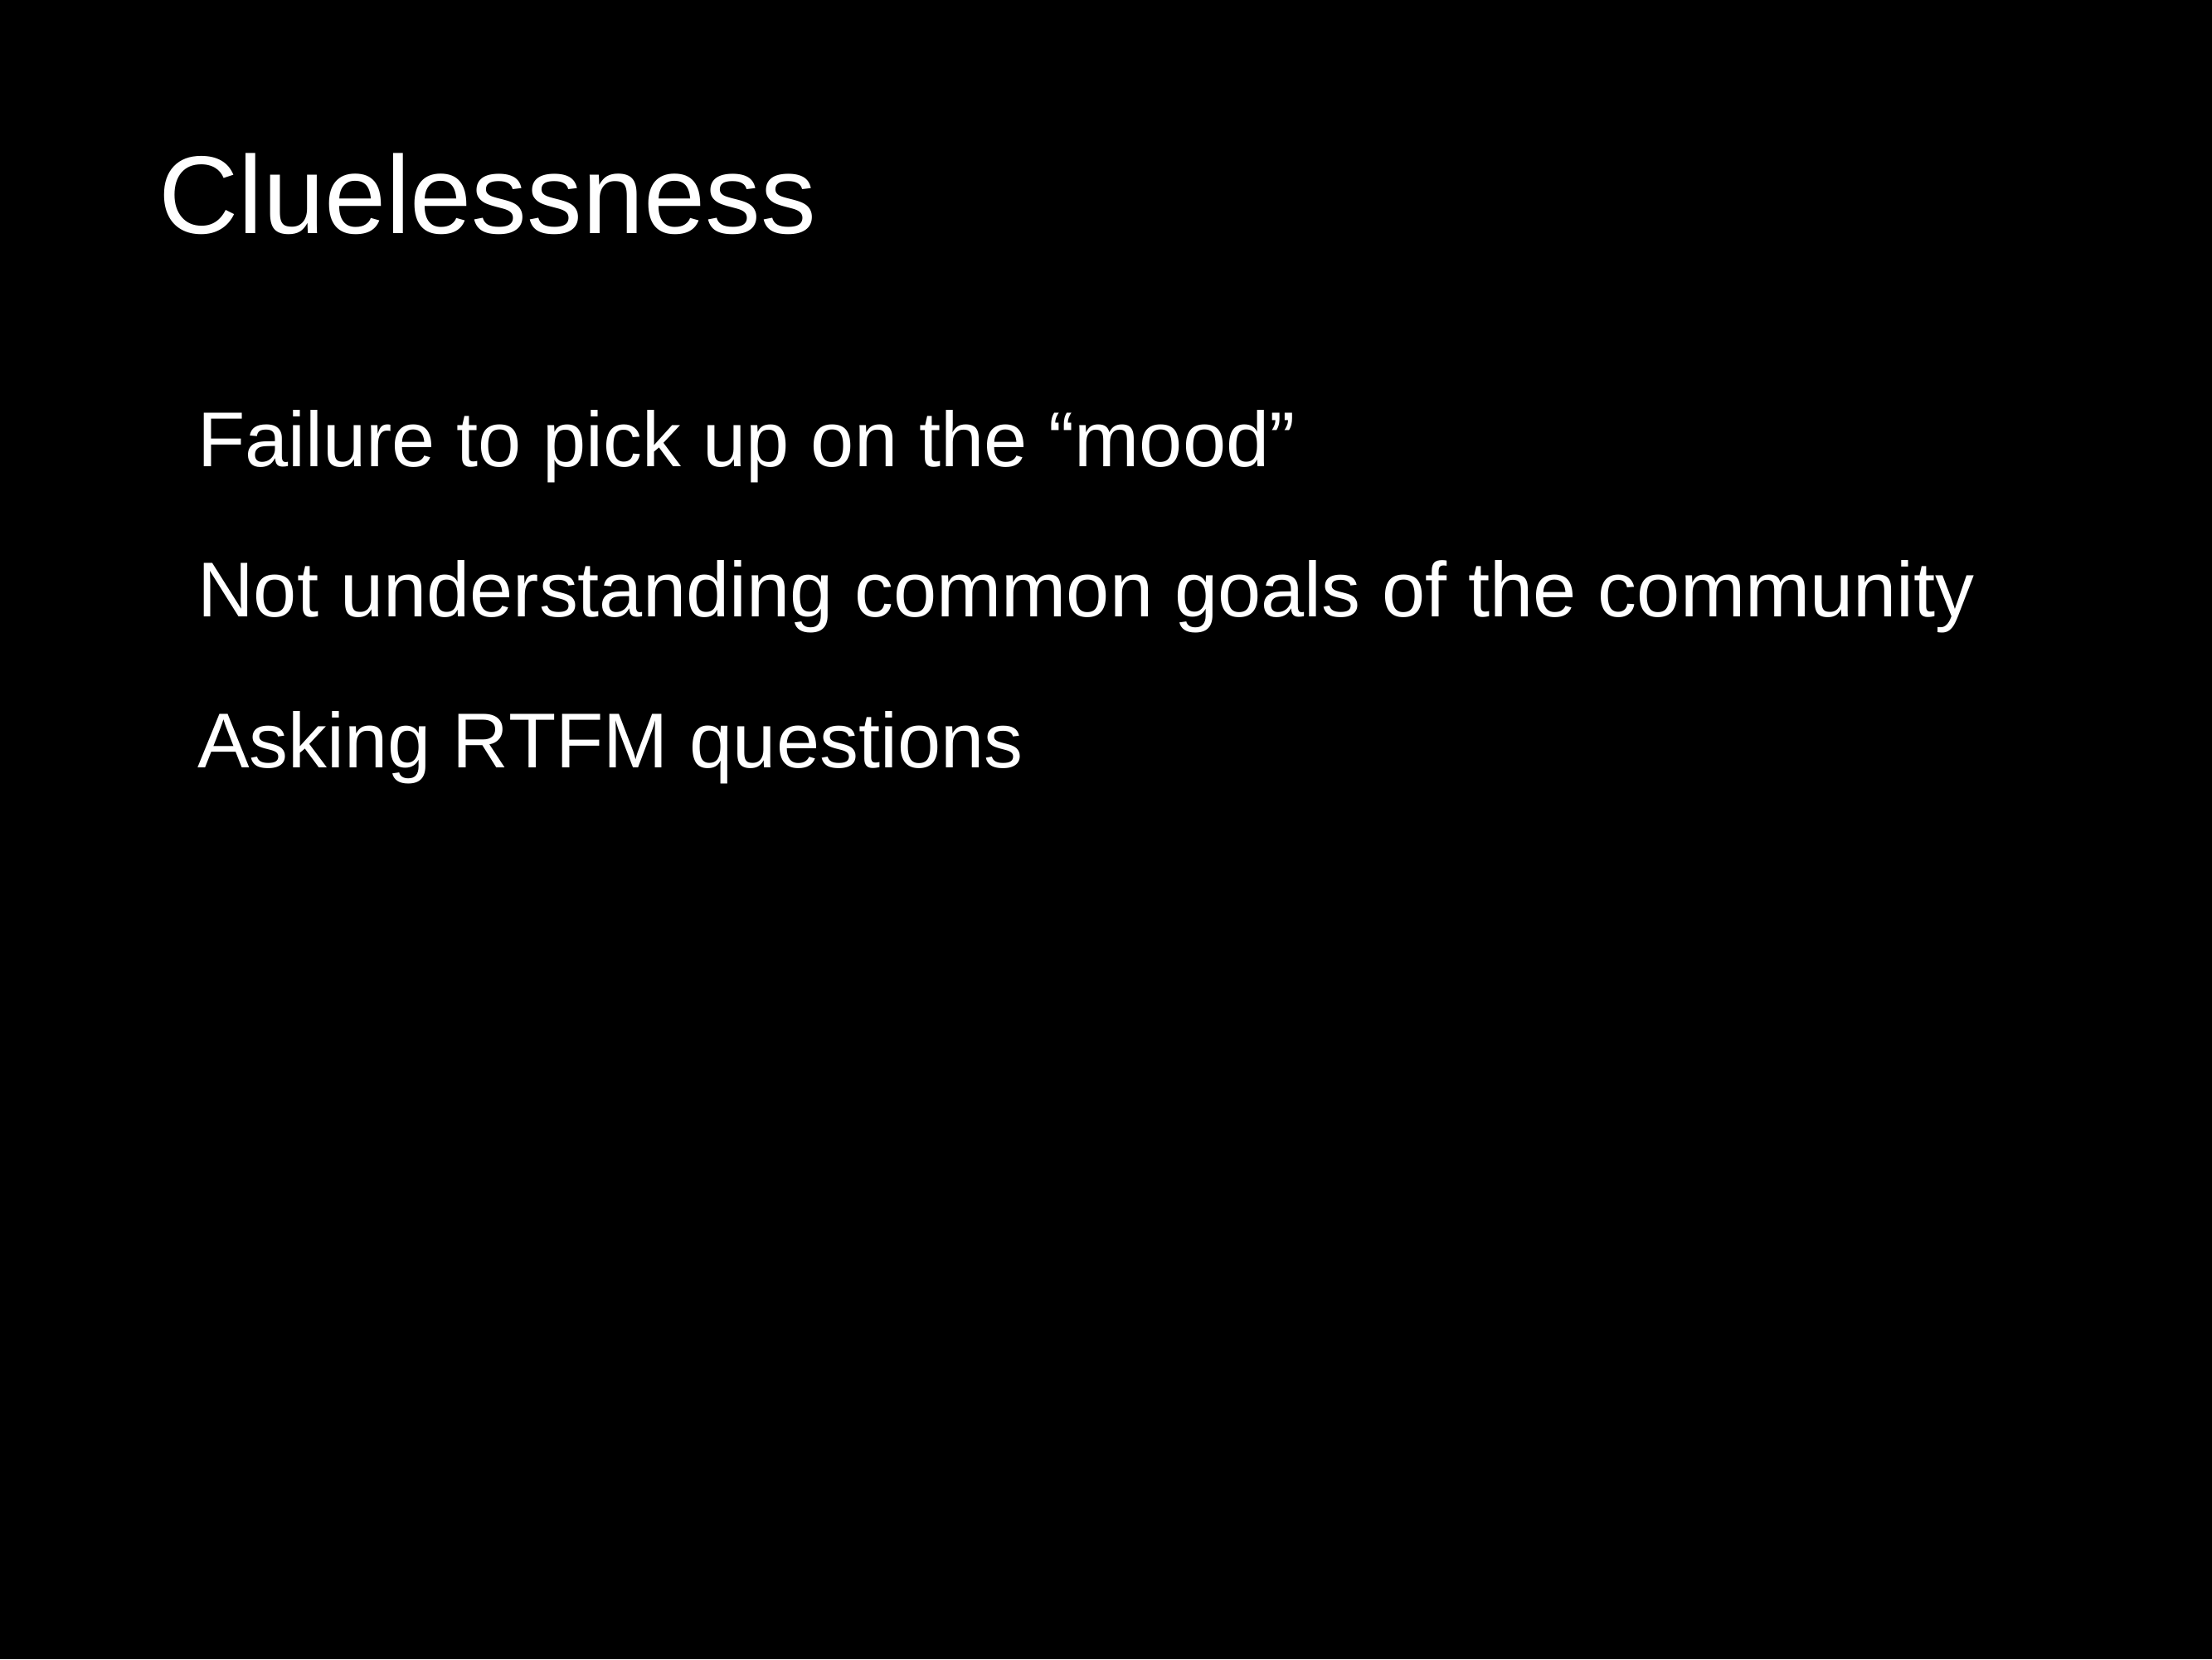

# Cluelessness
 Failure to pick up on the “mood”
 Not understanding common goals of the community
 Asking RTFM questions